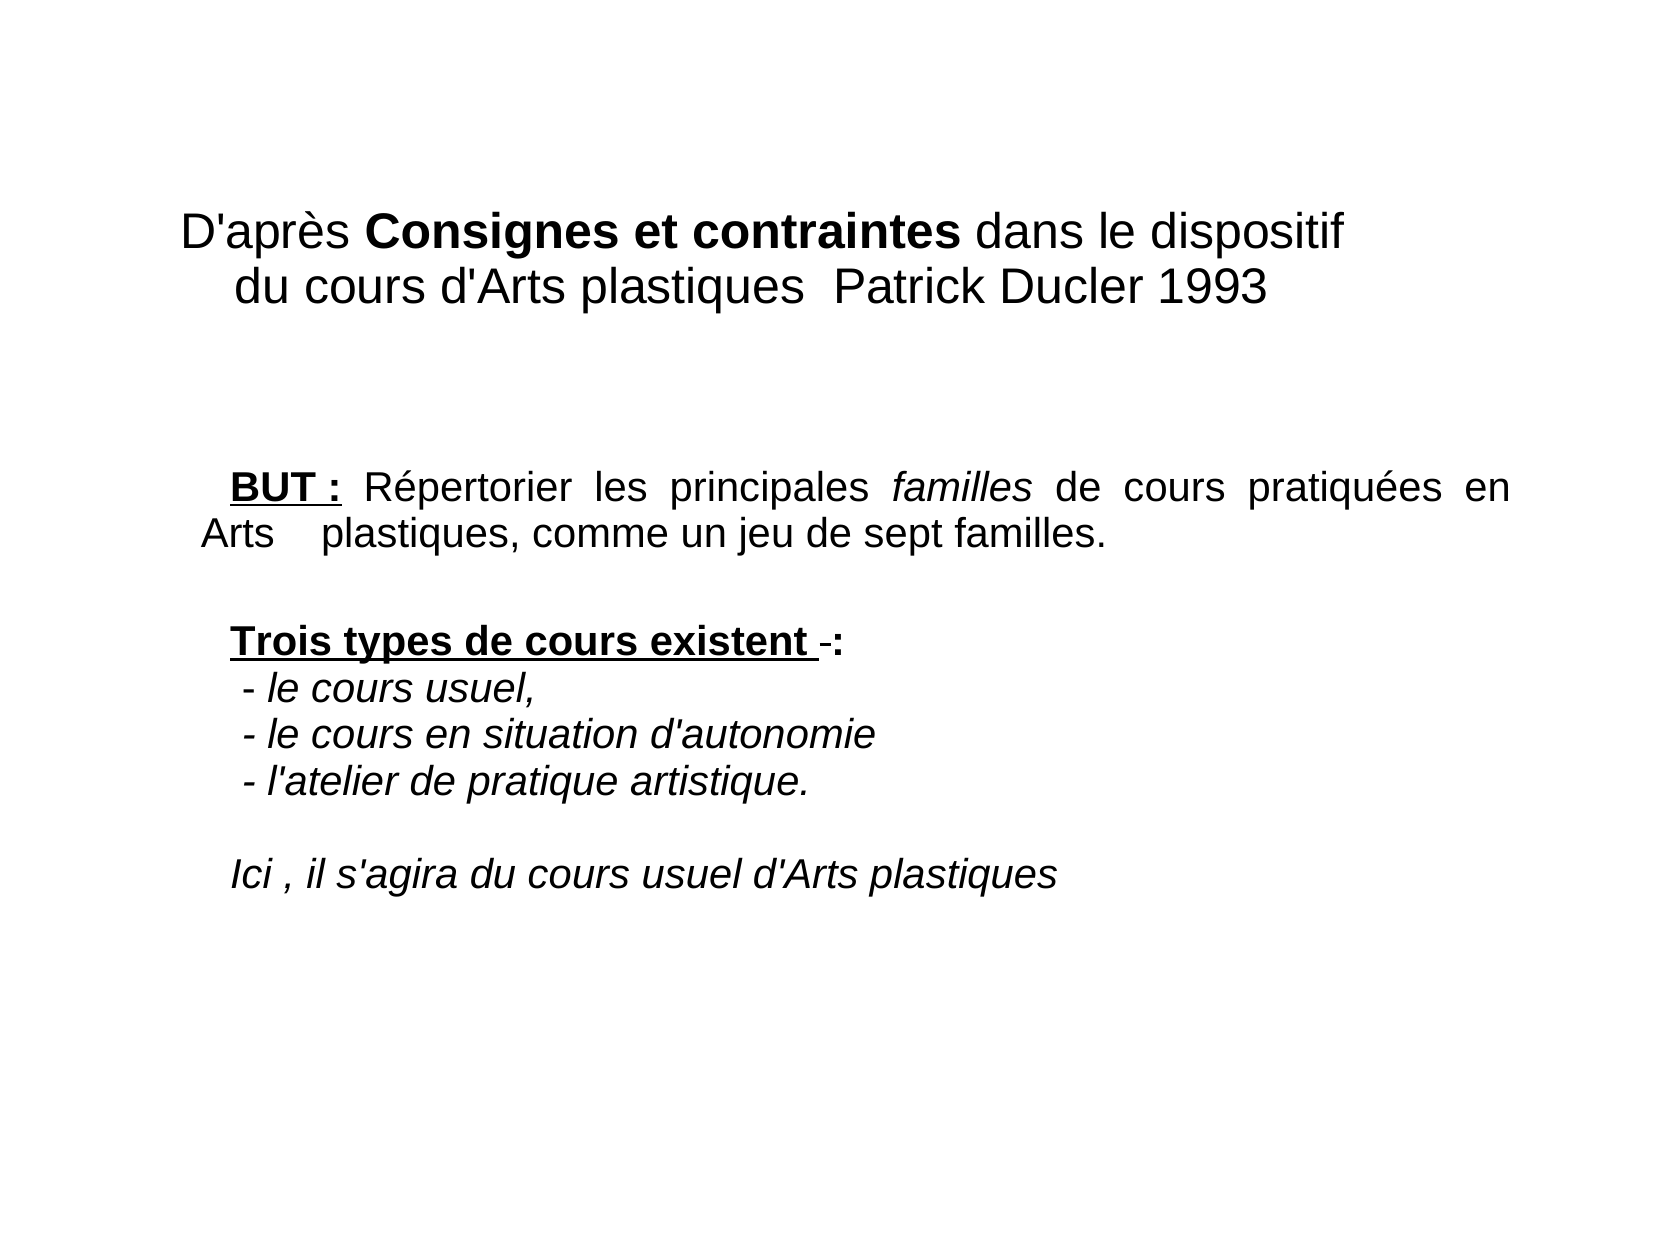

D'après Consignes et contraintes dans le dispositif du cours d'Arts plastiques Patrick Ducler 1993
BUT : Répertorier les principales familles de cours pratiquées en Arts plastiques, comme un jeu de sept familles.
Trois types de cours existent :
 - le cours usuel,
 - le cours en situation d'autonomie
 - l'atelier de pratique artistique.
Ici , il s'agira du cours usuel d'Arts plastiques